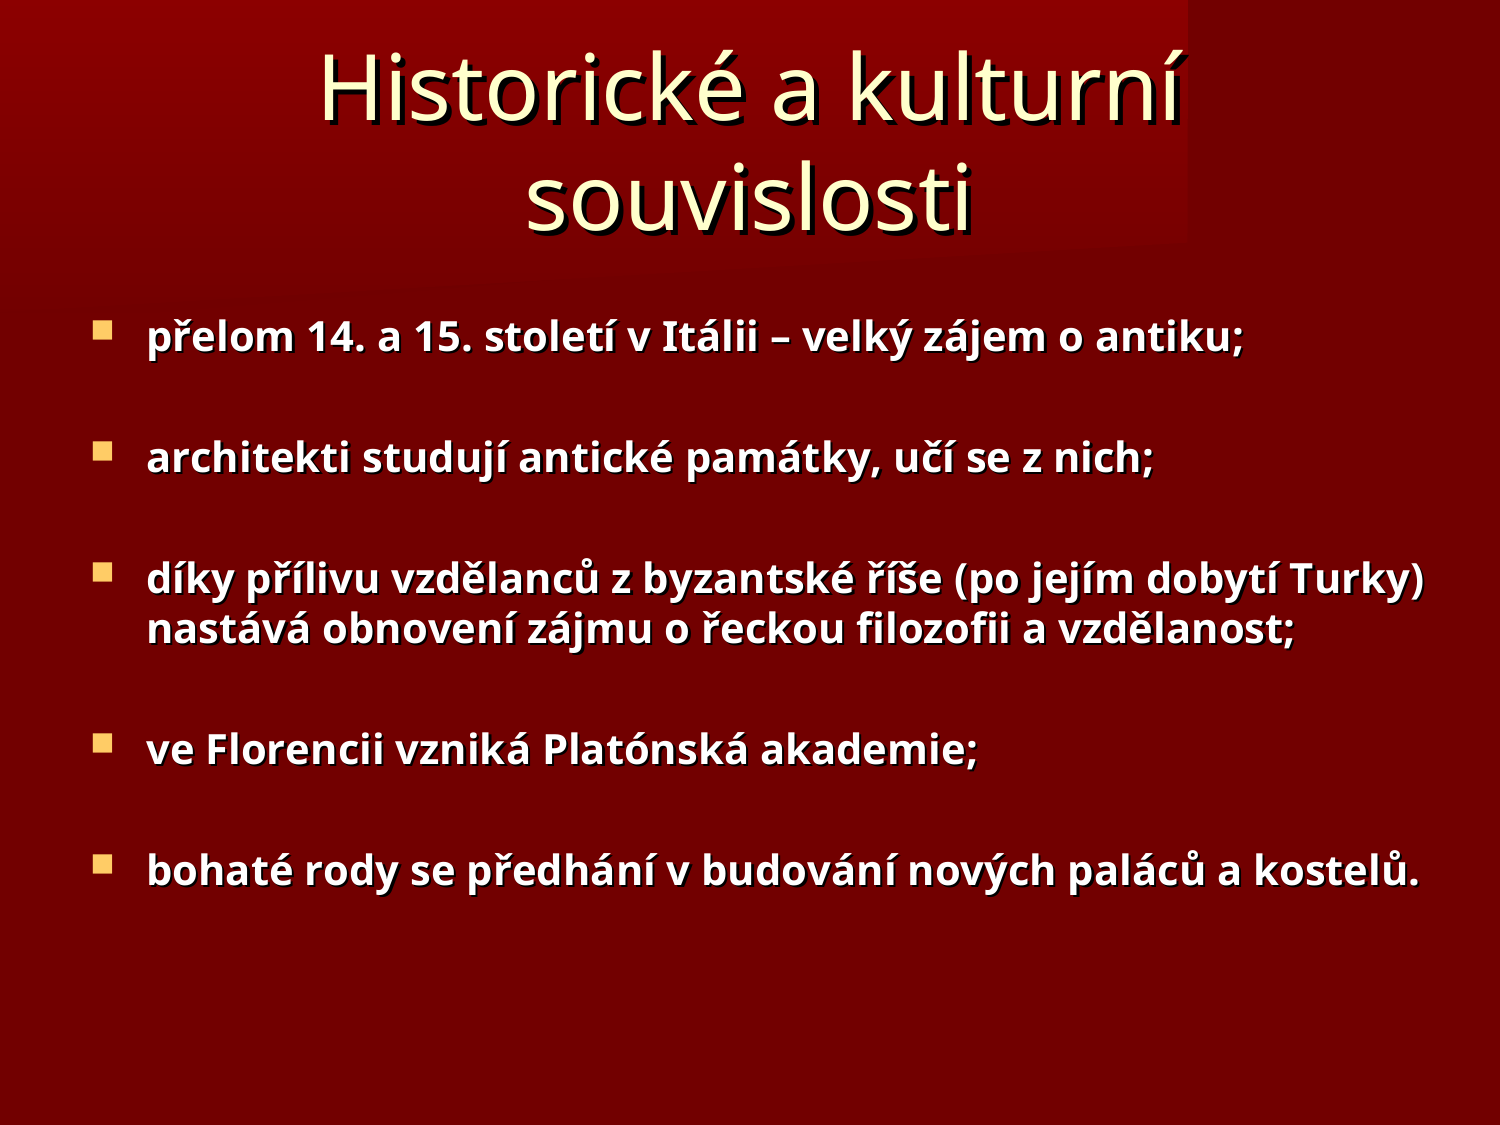

# Historické a kulturní souvislosti
přelom 14. a 15. století v Itálii – velký zájem o antiku;
architekti studují antické památky, učí se z nich;
díky přílivu vzdělanců z byzantské říše (po jejím dobytí Turky) nastává obnovení zájmu o řeckou filozofii a vzdělanost;
ve Florencii vzniká Platónská akademie;
bohaté rody se předhání v budování nových paláců a kostelů.